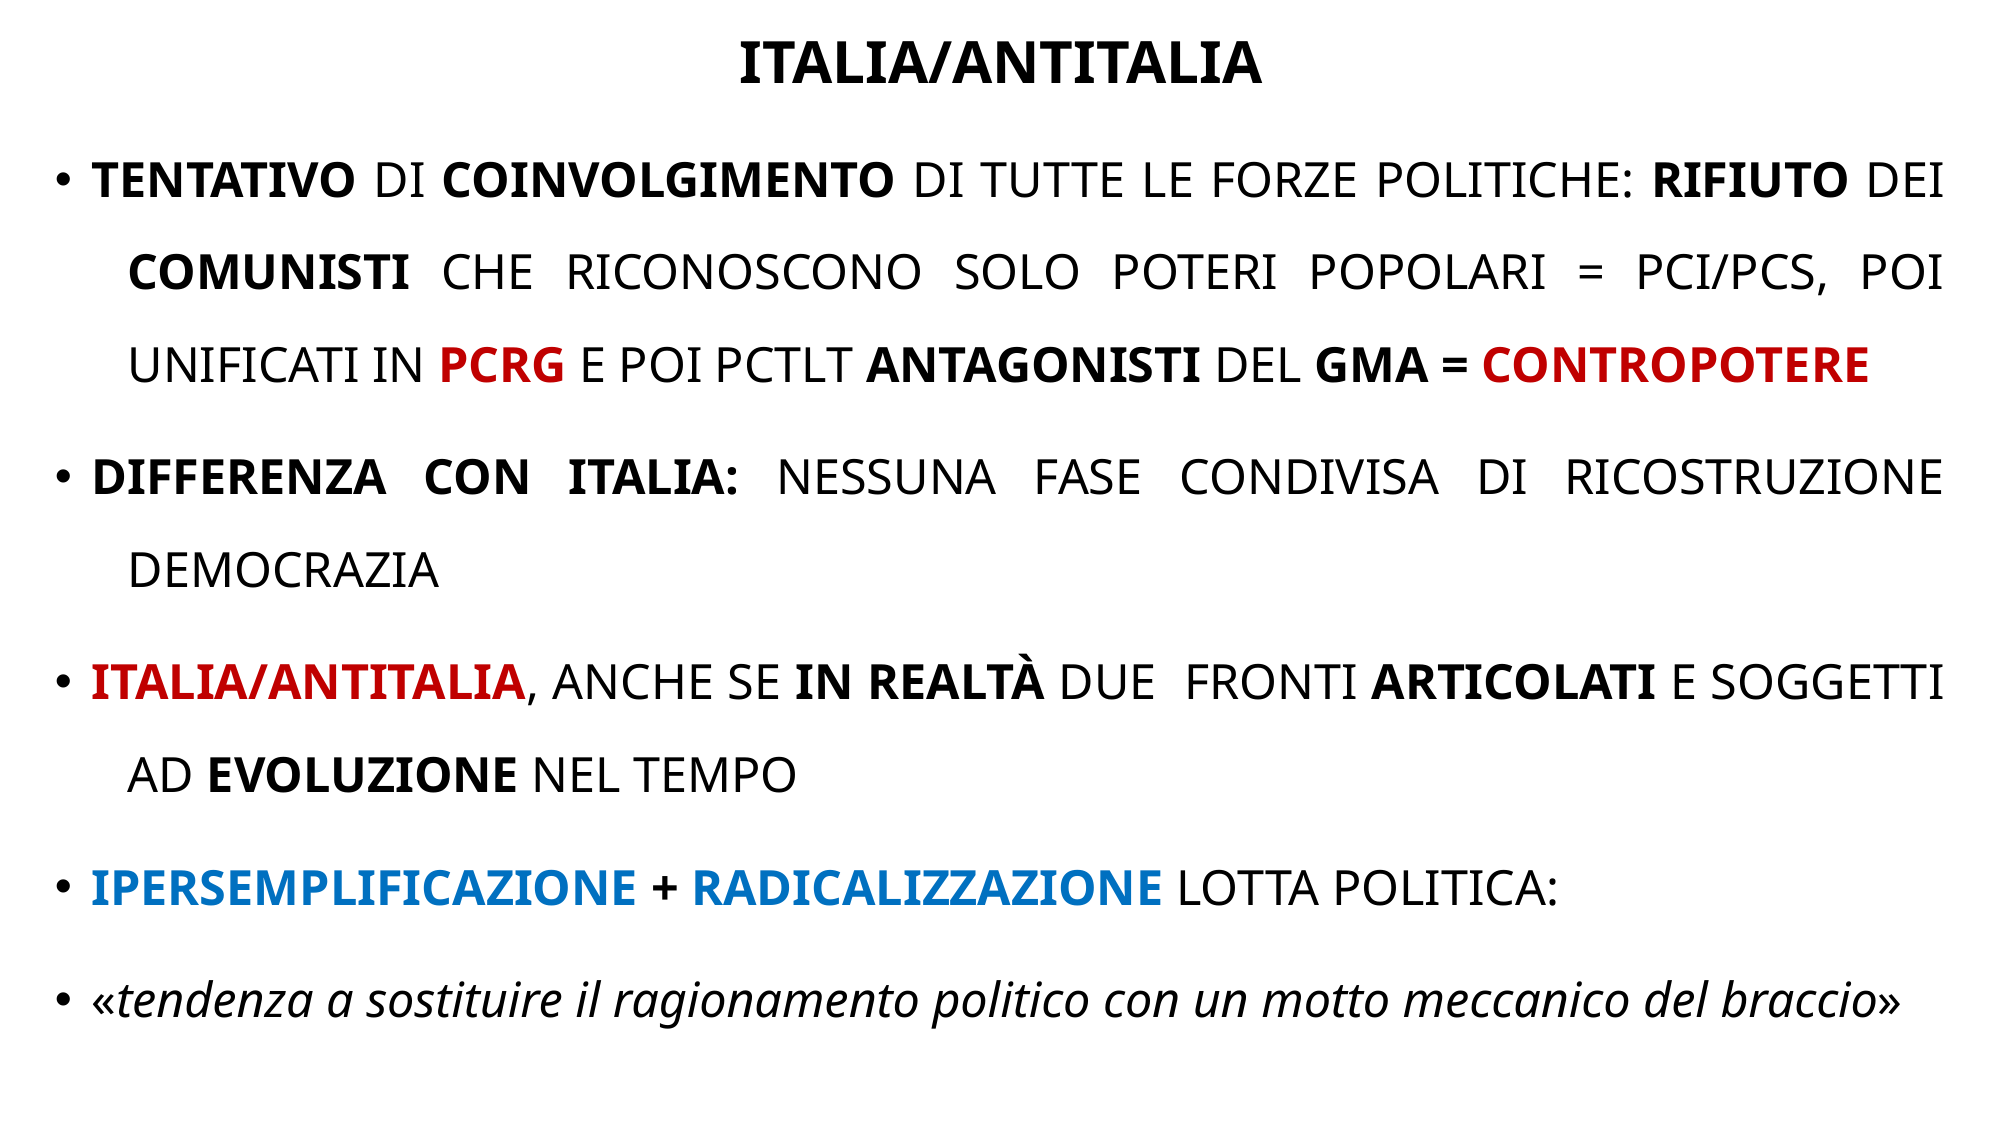

# ITALIA/ANTITALIA
TENTATIVO DI COINVOLGIMENTO DI TUTTE LE FORZE POLITICHE: RIFIUTO DEI COMUNISTI CHE RICONOSCONO SOLO POTERI POPOLARI = PCI/PCS, POI UNIFICATI IN PCRG E POI PCTLT ANTAGONISTI DEL GMA = CONTROPOTERE
DIFFERENZA CON ITALIA: NESSUNA FASE CONDIVISA DI RICOSTRUZIONE DEMOCRAZIA
ITALIA/ANTITALIA, ANCHE SE IN REALTÀ DUE FRONTI ARTICOLATI E SOGGETTI AD EVOLUZIONE NEL TEMPO
IPERSEMPLIFICAZIONE + RADICALIZZAZIONE LOTTA POLITICA:
«tendenza a sostituire il ragionamento politico con un motto meccanico del braccio»